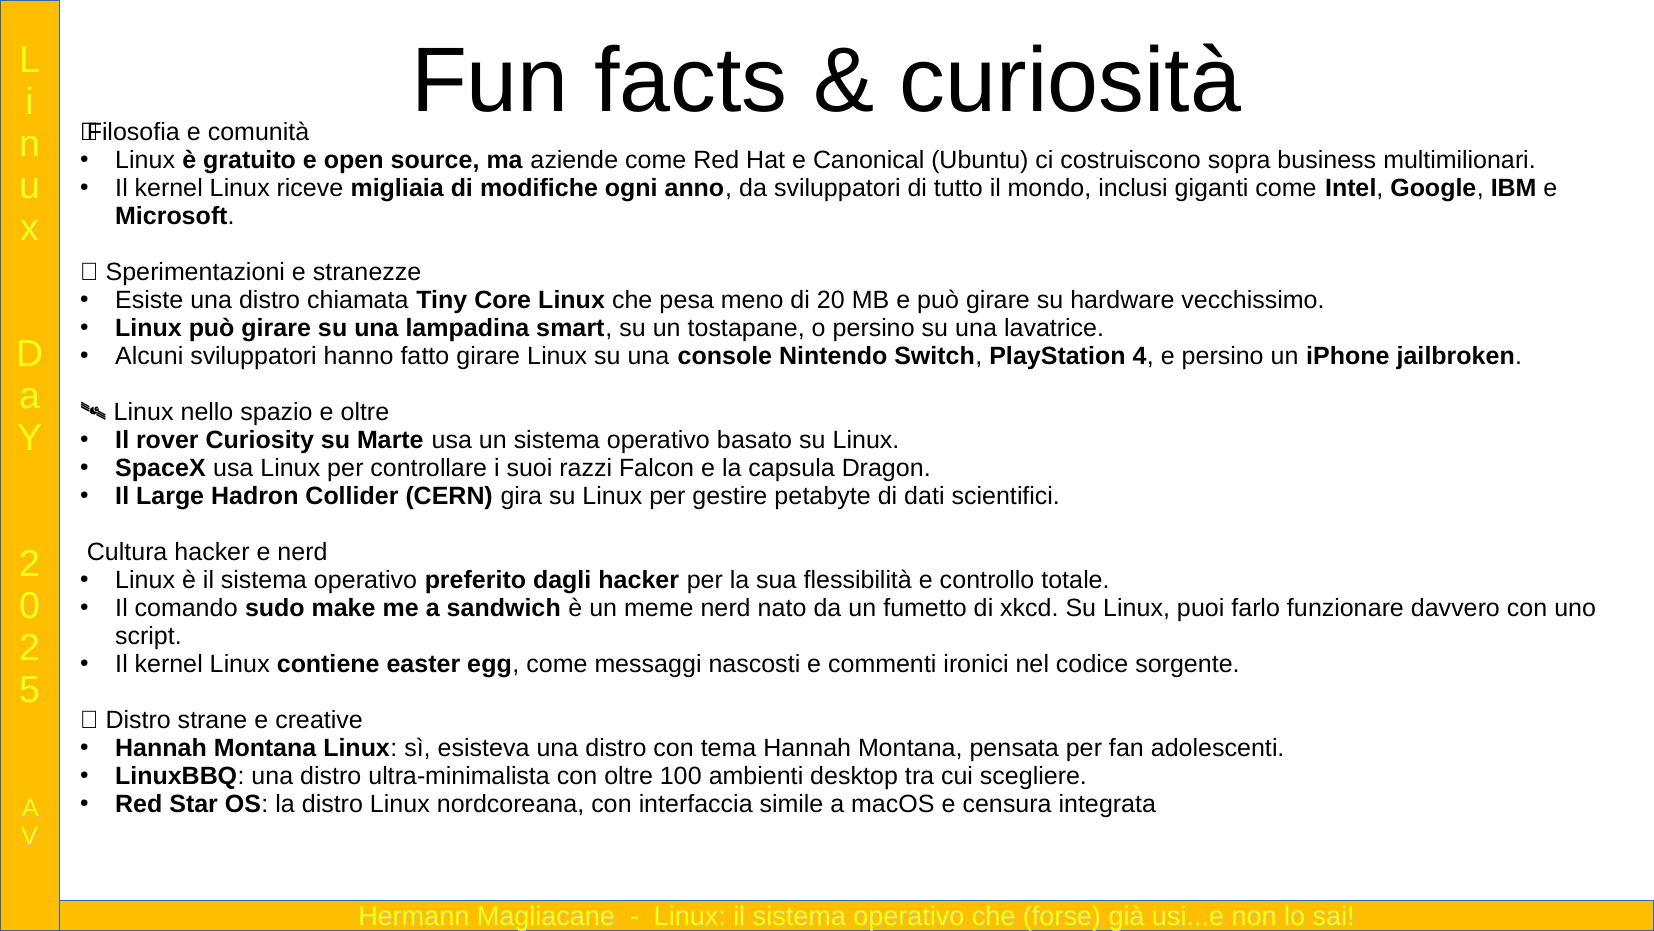

L
i
n
u
x
D
a
Y
2
0
2
5
AV
# Fun facts & curiosità
🧑‍🤝‍🧑 Filosofia e comunità
Linux è gratuito e open source, ma aziende come Red Hat e Canonical (Ubuntu) ci costruiscono sopra business multimilionari.
Il kernel Linux riceve migliaia di modifiche ogni anno, da sviluppatori di tutto il mondo, inclusi giganti come Intel, Google, IBM e Microsoft.
🧪 Sperimentazioni e stranezze
Esiste una distro chiamata Tiny Core Linux che pesa meno di 20 MB e può girare su hardware vecchissimo.
Linux può girare su una lampadina smart, su un tostapane, o persino su una lavatrice.
Alcuni sviluppatori hanno fatto girare Linux su una console Nintendo Switch, PlayStation 4, e persino un iPhone jailbroken.
🛰️ Linux nello spazio e oltre
Il rover Curiosity su Marte usa un sistema operativo basato su Linux.
SpaceX usa Linux per controllare i suoi razzi Falcon e la capsula Dragon.
Il Large Hadron Collider (CERN) gira su Linux per gestire petabyte di dati scientifici.
🧑‍💻 Cultura hacker e nerd
Linux è il sistema operativo preferito dagli hacker per la sua flessibilità e controllo totale.
Il comando sudo make me a sandwich è un meme nerd nato da un fumetto di xkcd. Su Linux, puoi farlo funzionare davvero con uno script.
Il kernel Linux contiene easter egg, come messaggi nascosti e commenti ironici nel codice sorgente.
🐧 Distro strane e creative
Hannah Montana Linux: sì, esisteva una distro con tema Hannah Montana, pensata per fan adolescenti.
LinuxBBQ: una distro ultra-minimalista con oltre 100 ambienti desktop tra cui scegliere.
Red Star OS: la distro Linux nordcoreana, con interfaccia simile a macOS e censura integrata
Hermann Magliacane - Linux: il sistema operativo che (forse) già usi...e non lo sai!